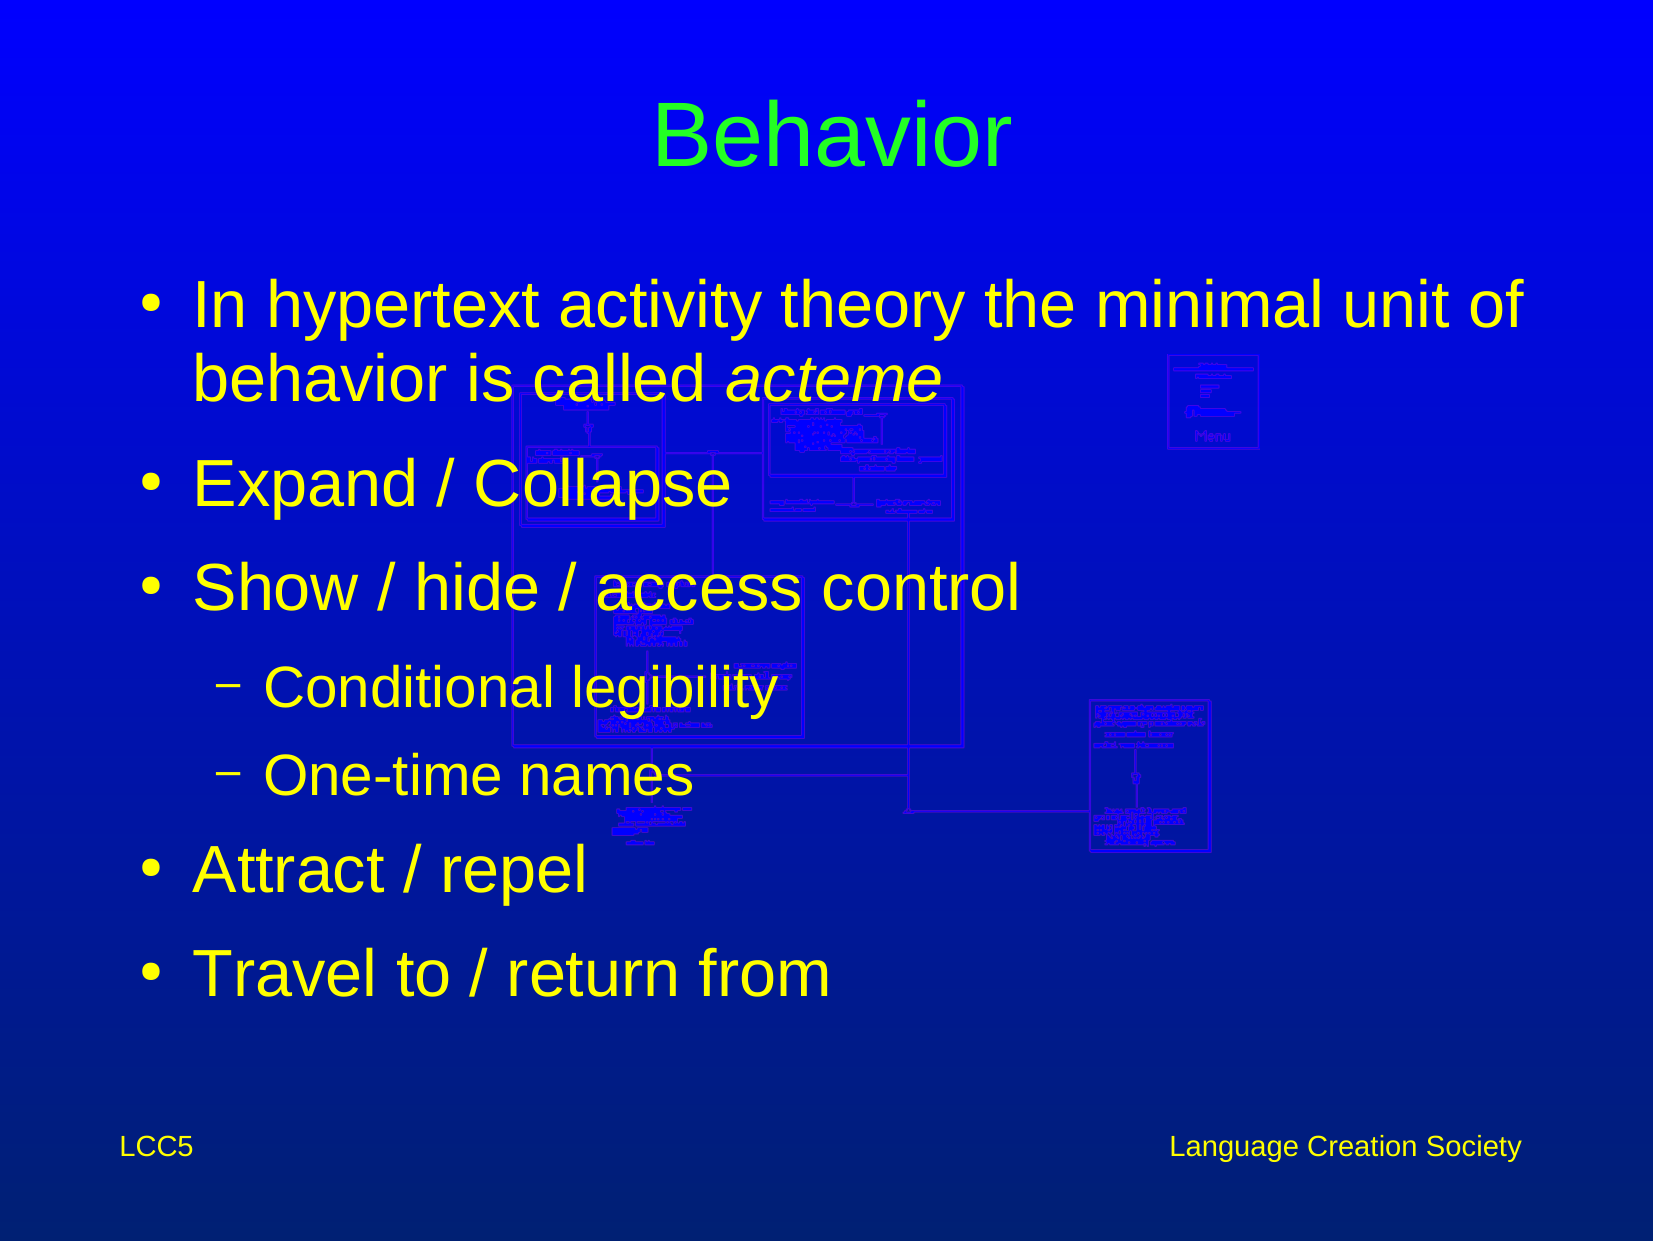

# Behavior
In hypertext activity theory the minimal unit of behavior is called acteme
Expand / Collapse
Show / hide / access control
Conditional legibility
One-time names
Attract / repel
Travel to / return from